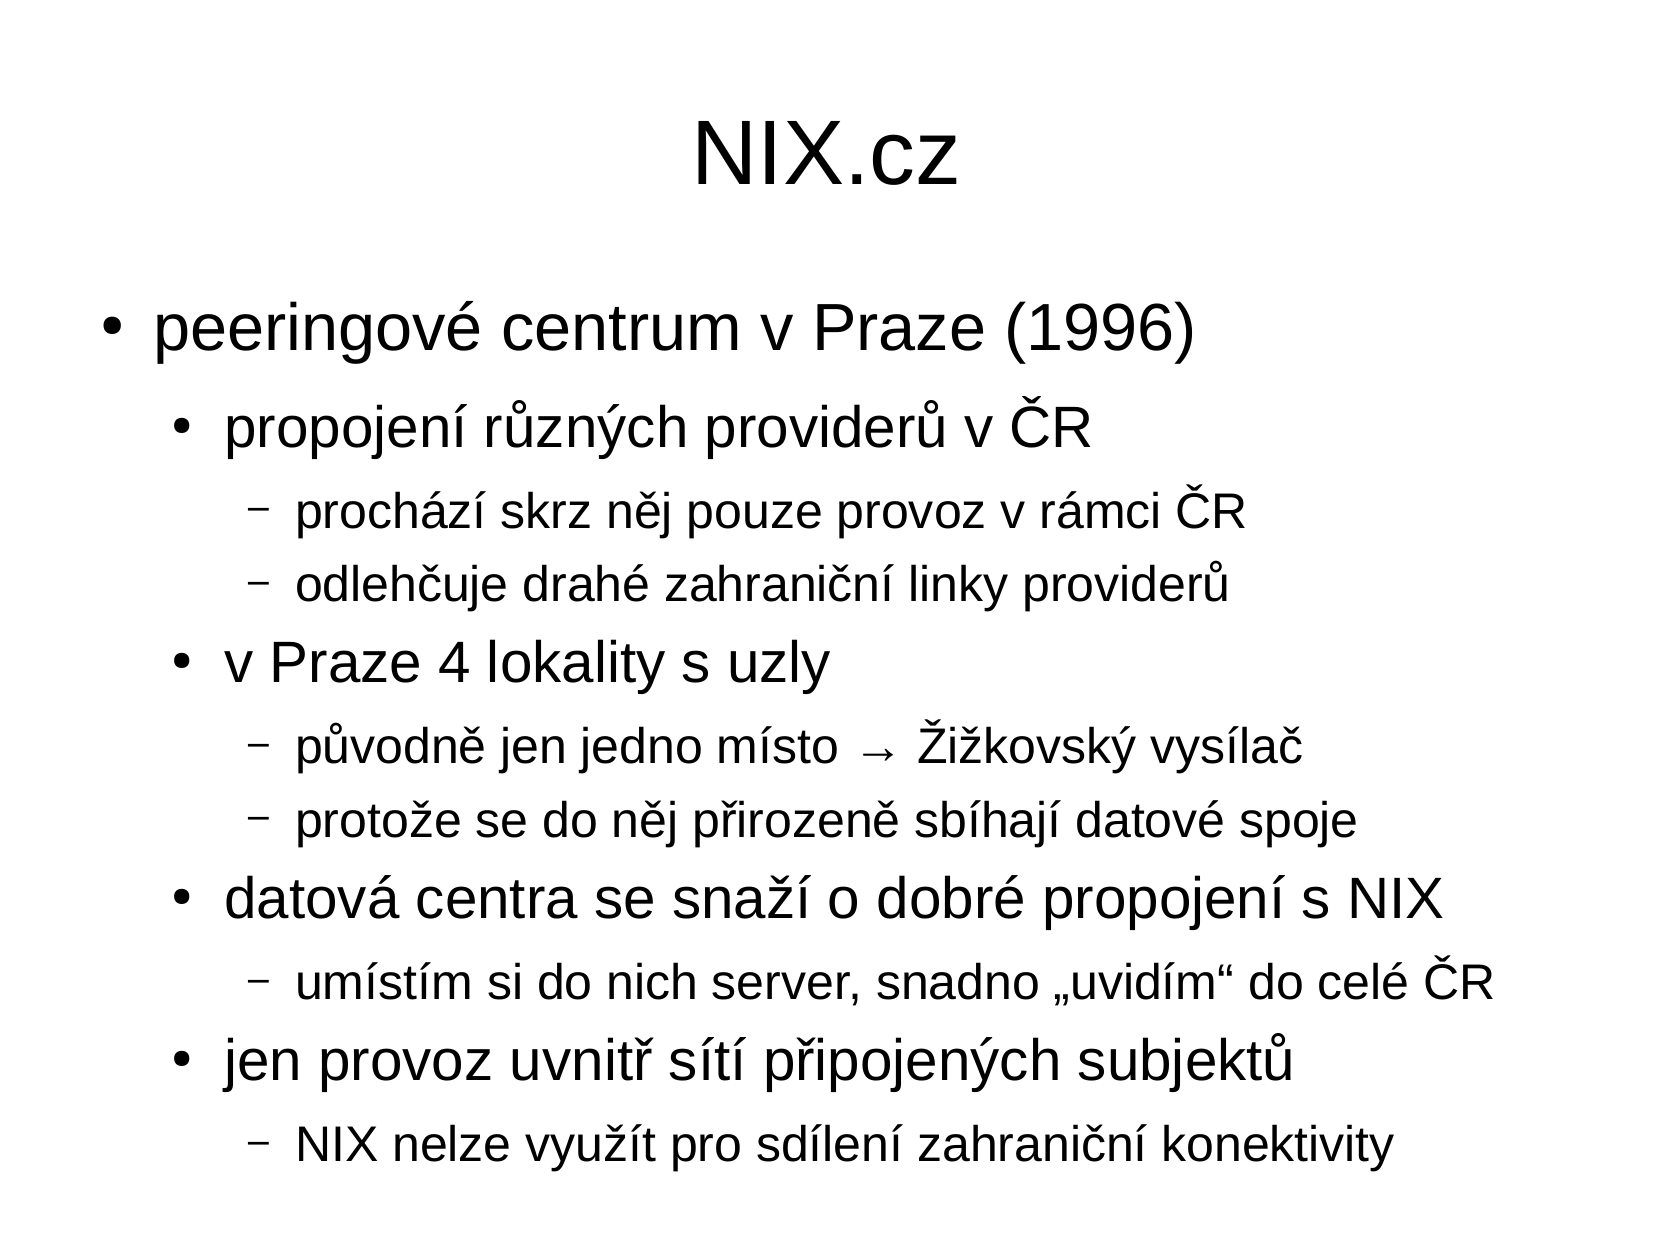

# NIX.cz
peeringové centrum v Praze (1996)
propojení různých providerů v ČR
prochází skrz něj pouze provoz v rámci ČR
odlehčuje drahé zahraniční linky providerů
v Praze 4 lokality s uzly
původně jen jedno místo → Žižkovský vysílač
protože se do něj přirozeně sbíhají datové spoje
datová centra se snaží o dobré propojení s NIX
umístím si do nich server, snadno „uvidím“ do celé ČR
jen provoz uvnitř sítí připojených subjektů
NIX nelze využít pro sdílení zahraniční konektivity